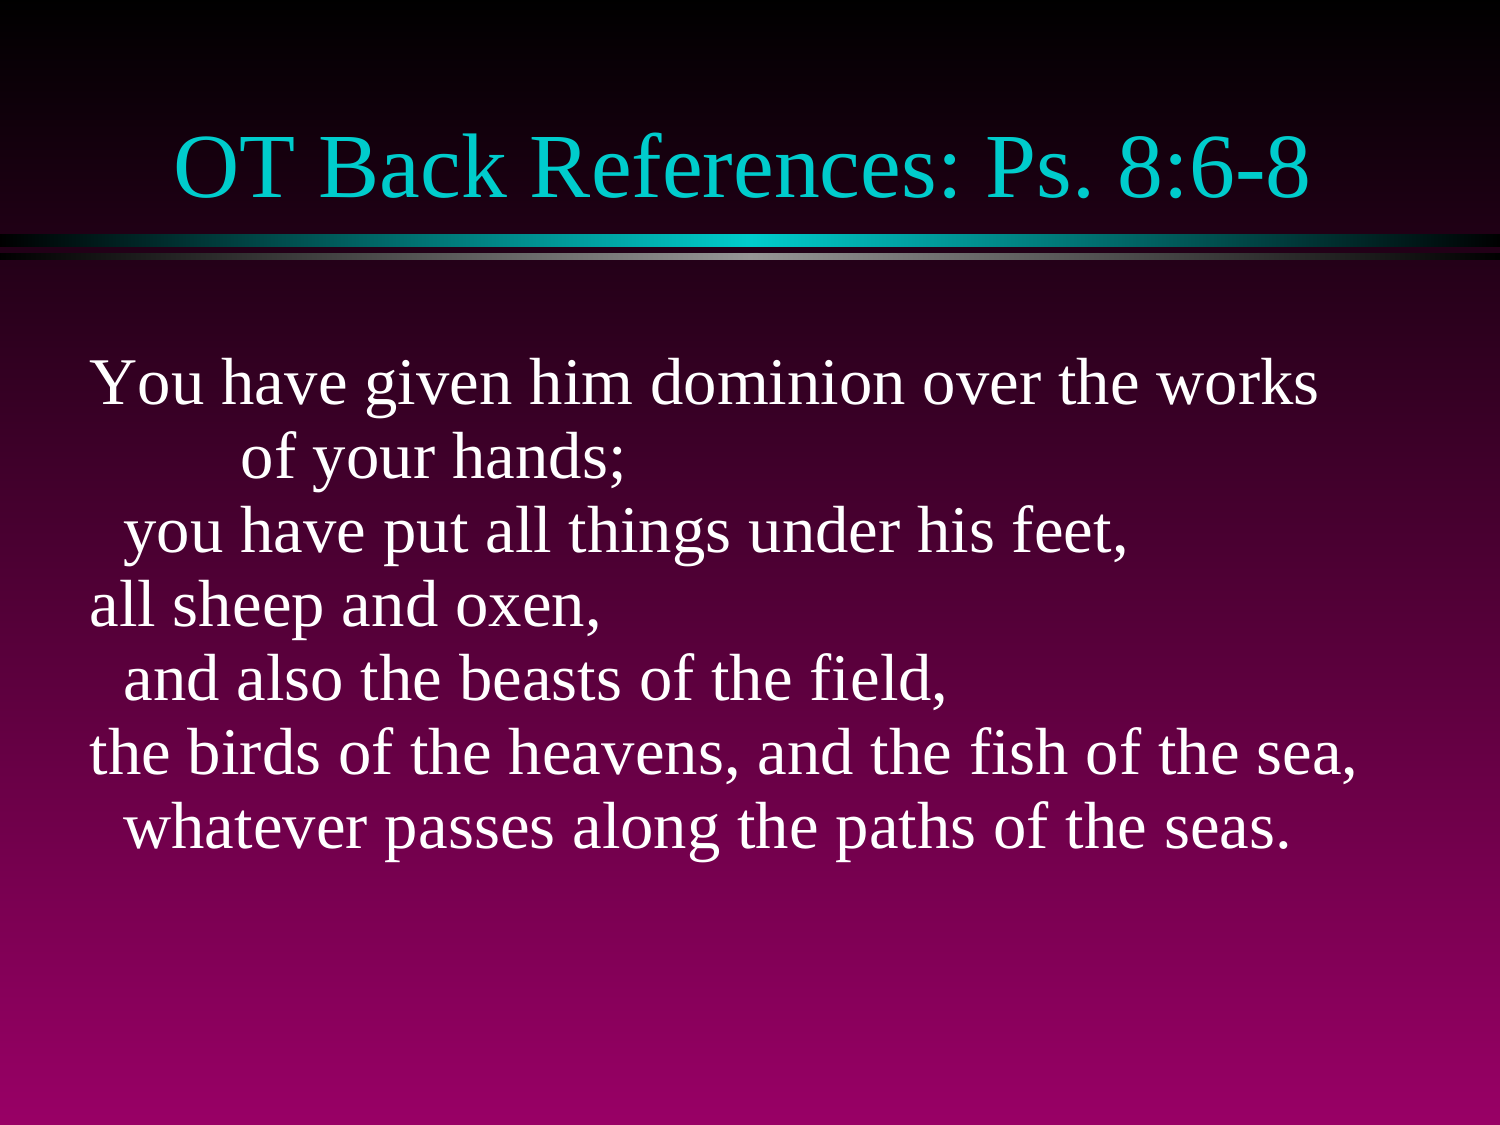

# OT Back References: Ps. 8:6-8
You have given him dominion over the works
 of your hands;
 you have put all things under his feet,
all sheep and oxen,
 and also the beasts of the field,
the birds of the heavens, and the fish of the sea,
 whatever passes along the paths of the seas.